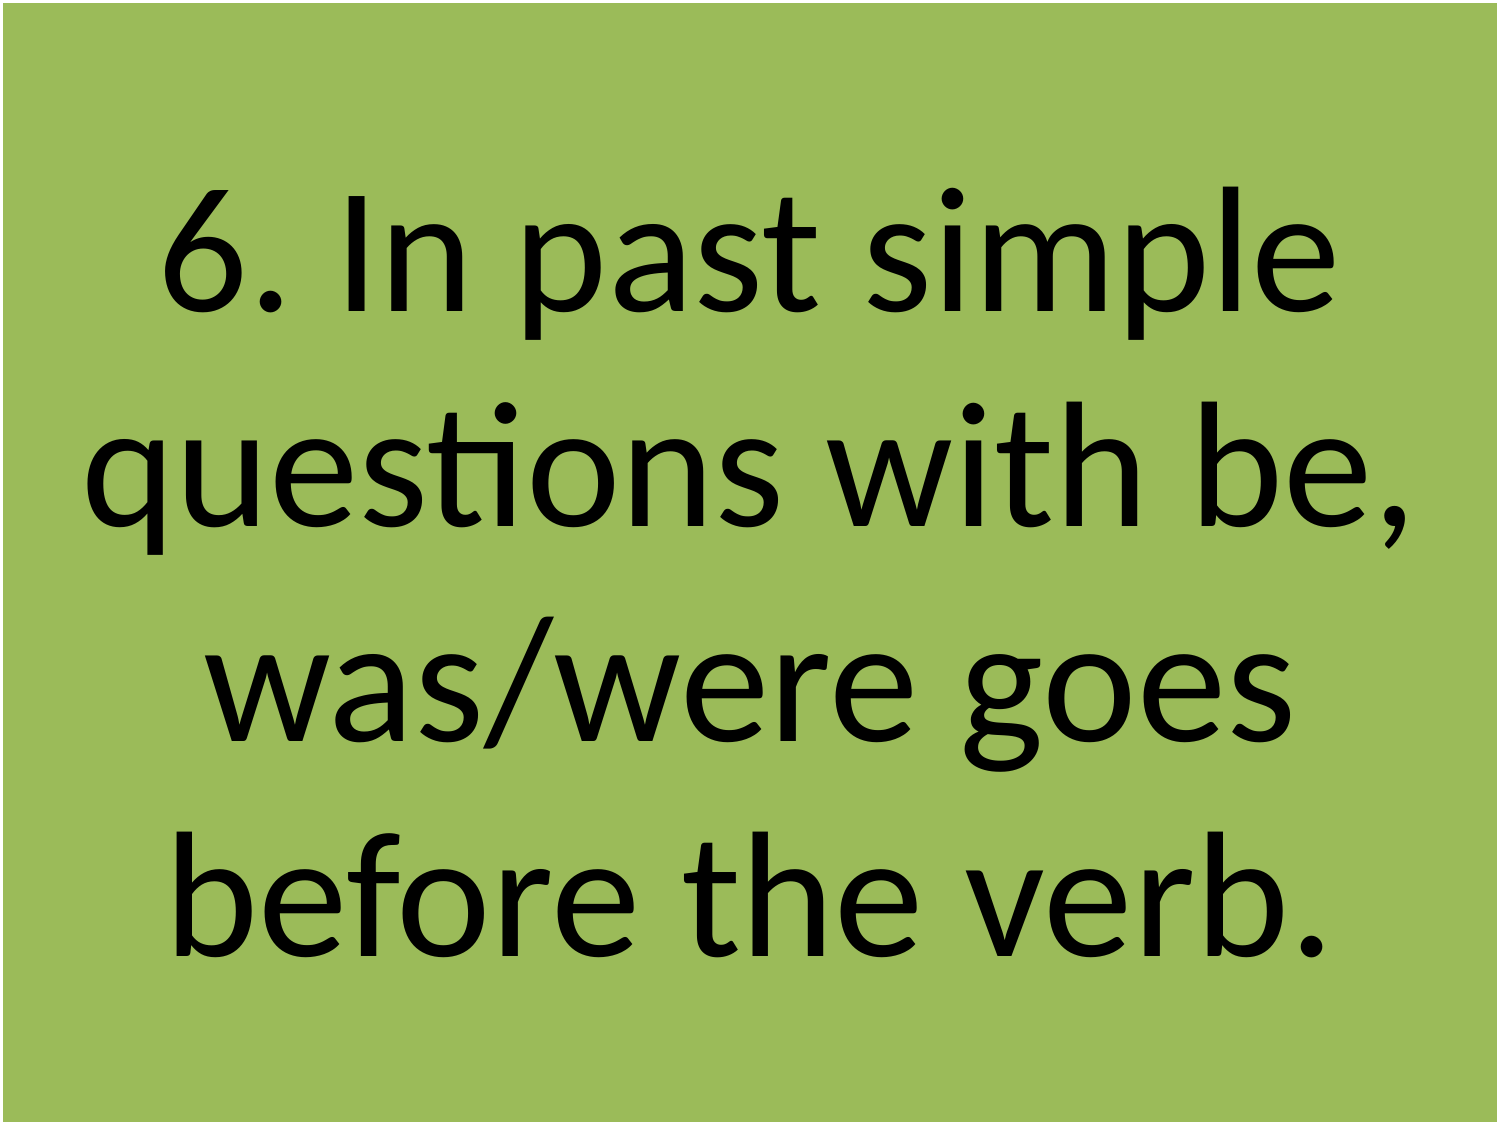

# 6. In past simple questions with be, was/were goes before the verb.